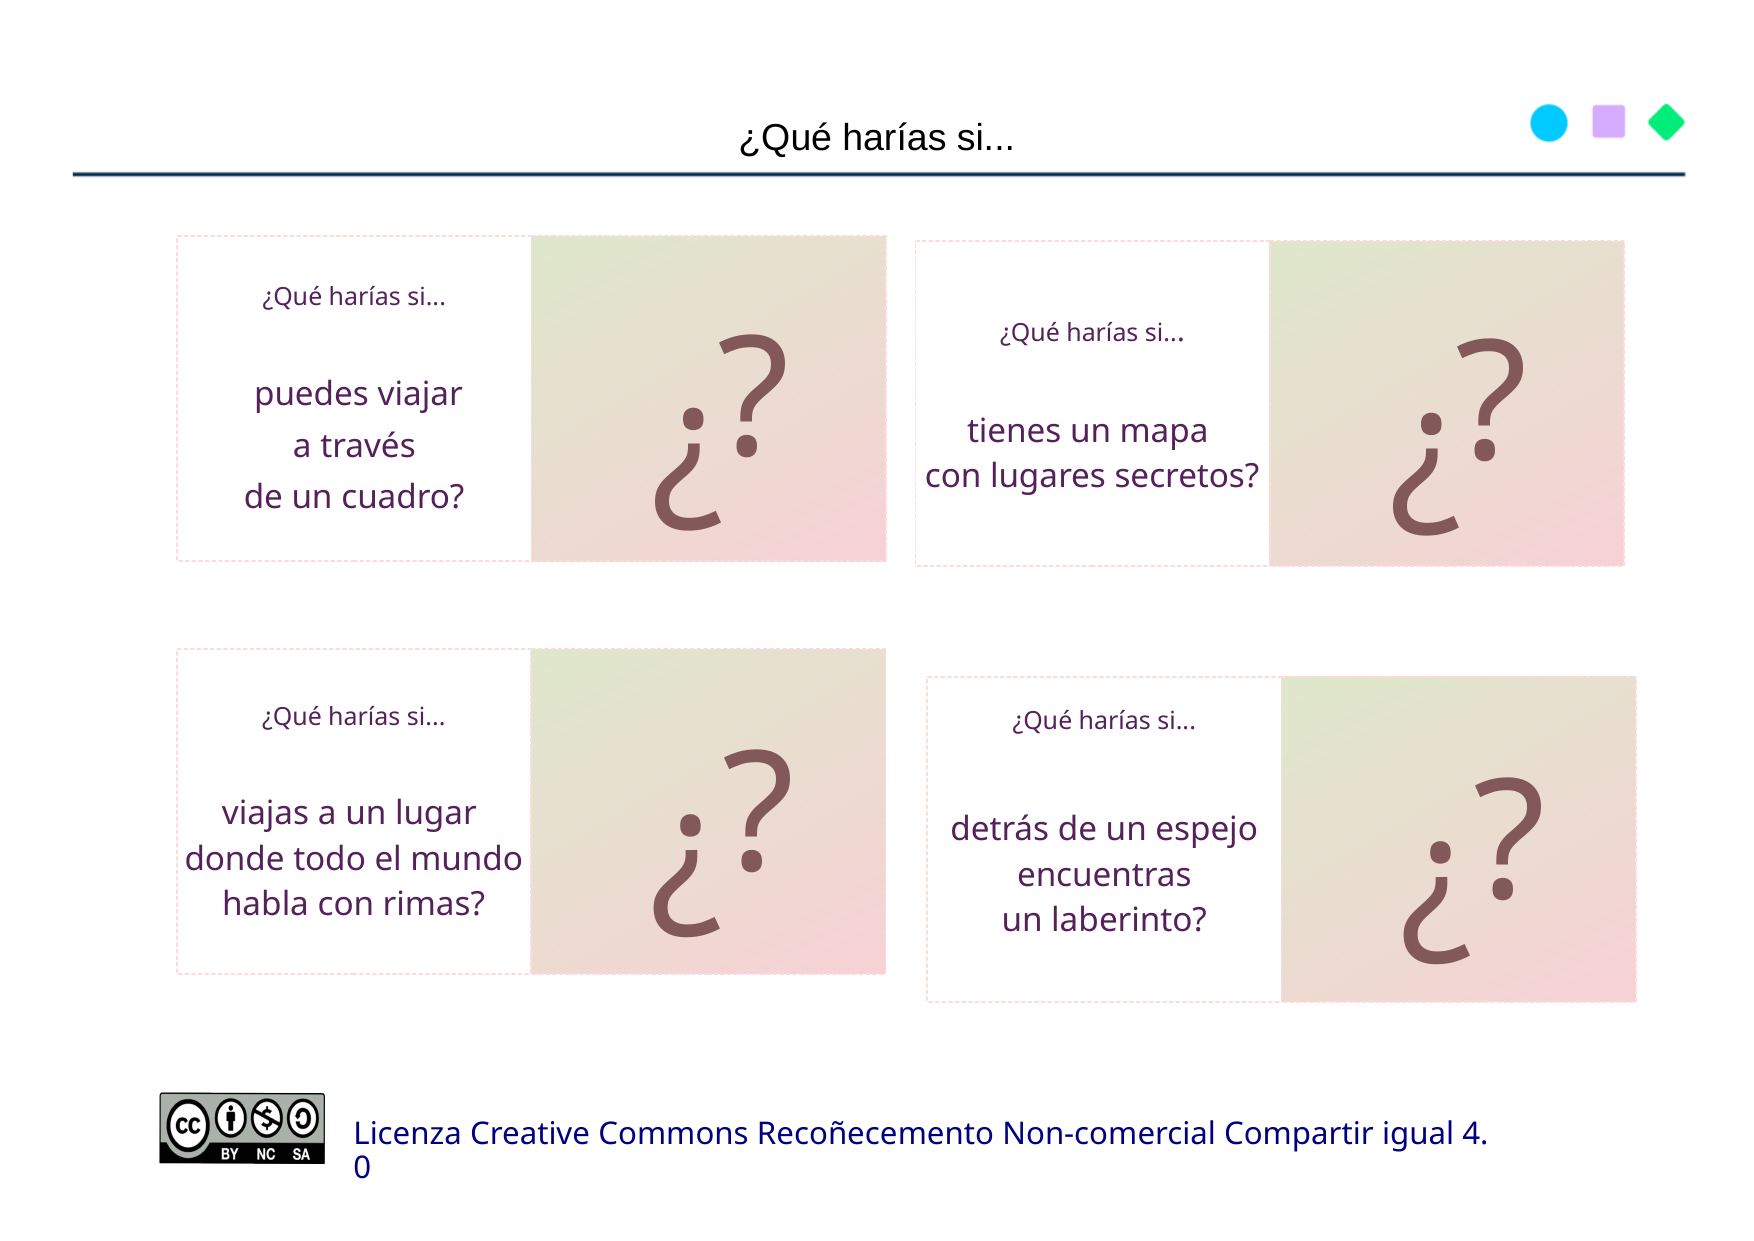

¿Qué harías si...
?
?
¿Qué harías si...
 puedes viajar
 a través
de un cuadro?
?
?
¿Qué harías si...
tienes un mapa
con lugares secretos?
?
¿Qué harías si...
viajas a un lugar
donde todo el mundo
habla con rimas?
?
?
¿Qué harías si...
detrás de un espejo
 encuentras
un laberinto?
?
Licenza Creative Commons Recoñecemento Non-comercial Compartir igual 4.0